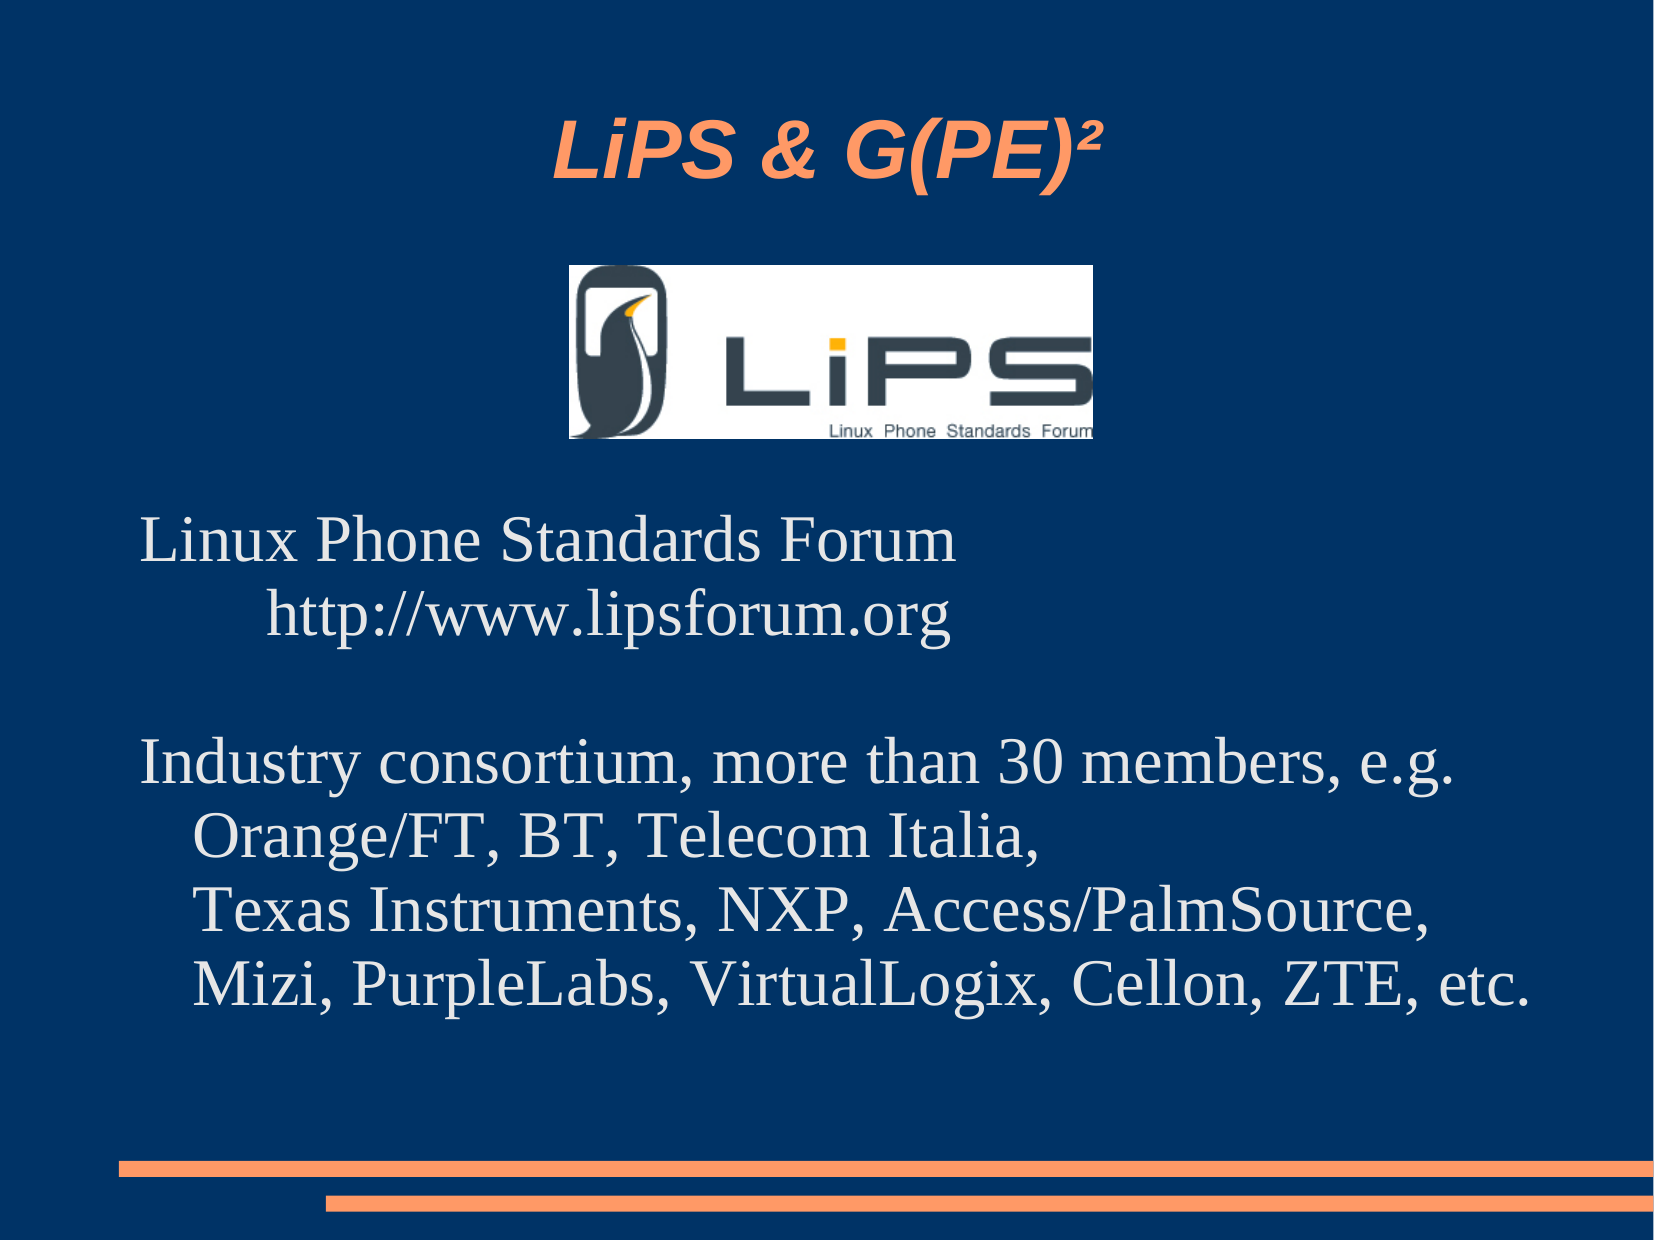

# LiPS & G(PE)²
Linux Phone Standards Forum
	http://www.lipsforum.org
Industry consortium, more than 30 members, e.g.
Orange/FT, BT, Telecom Italia,
Texas Instruments, NXP, Access/PalmSource, Mizi, PurpleLabs, VirtualLogix, Cellon, ZTE, etc.